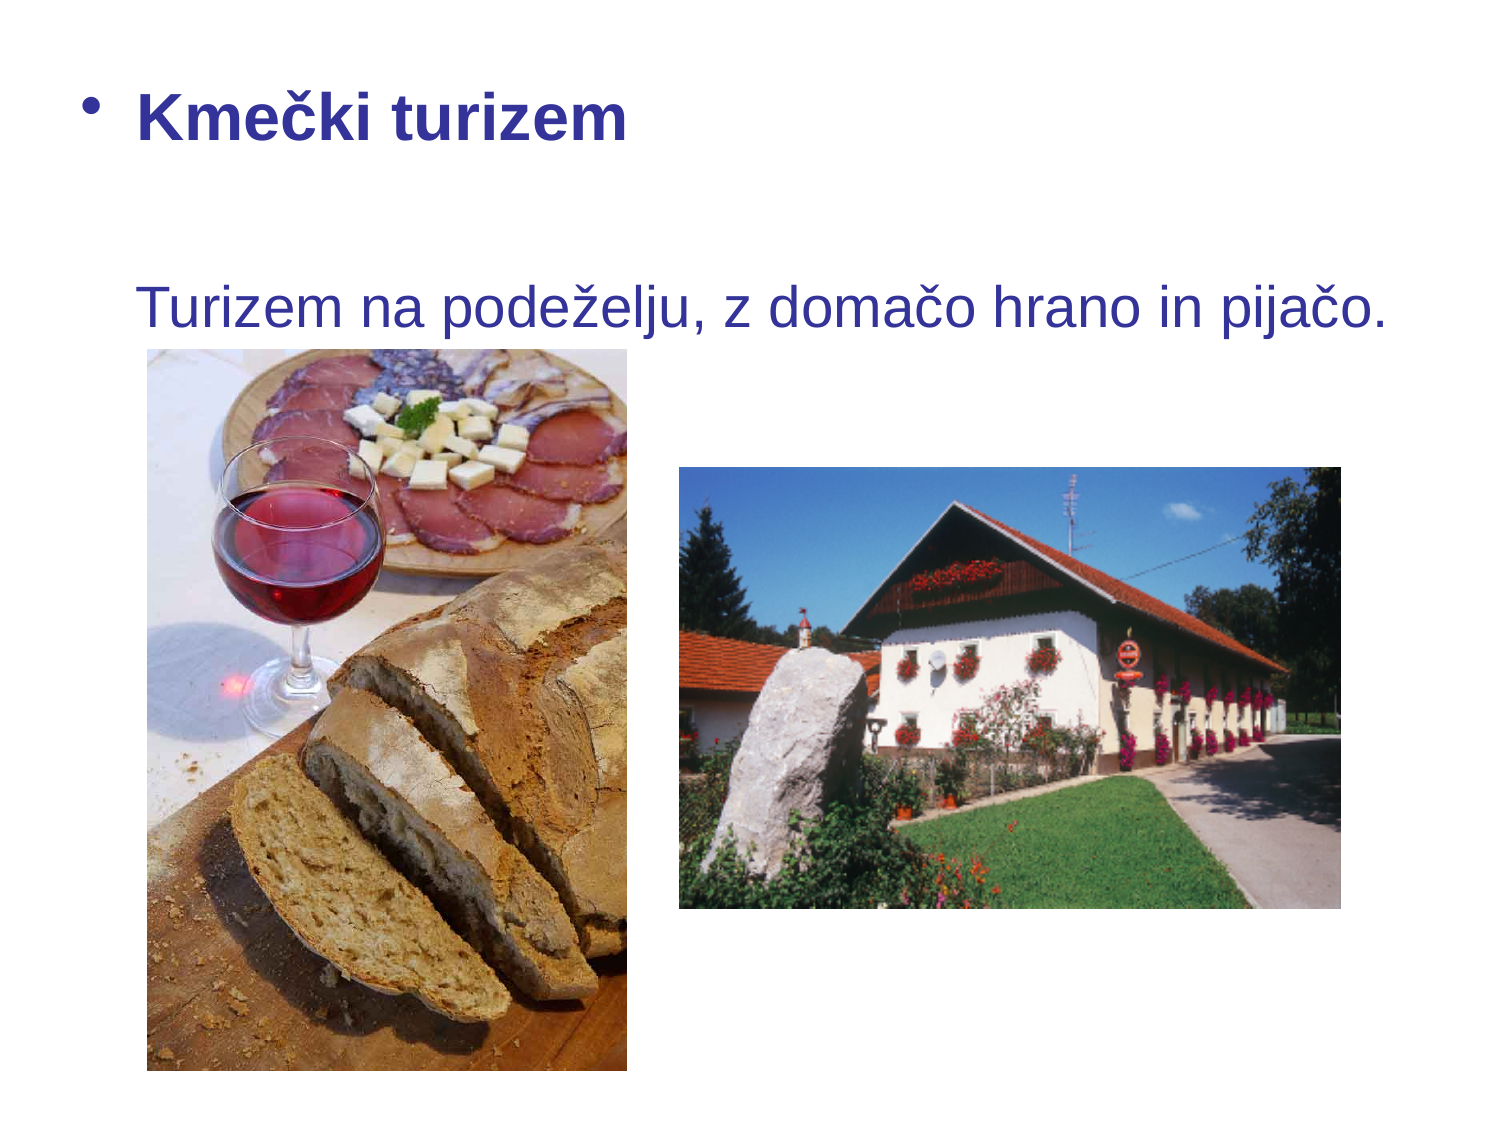

# Kmečki turizem
 Turizem na podeželju, z domačo hrano in pijačo.